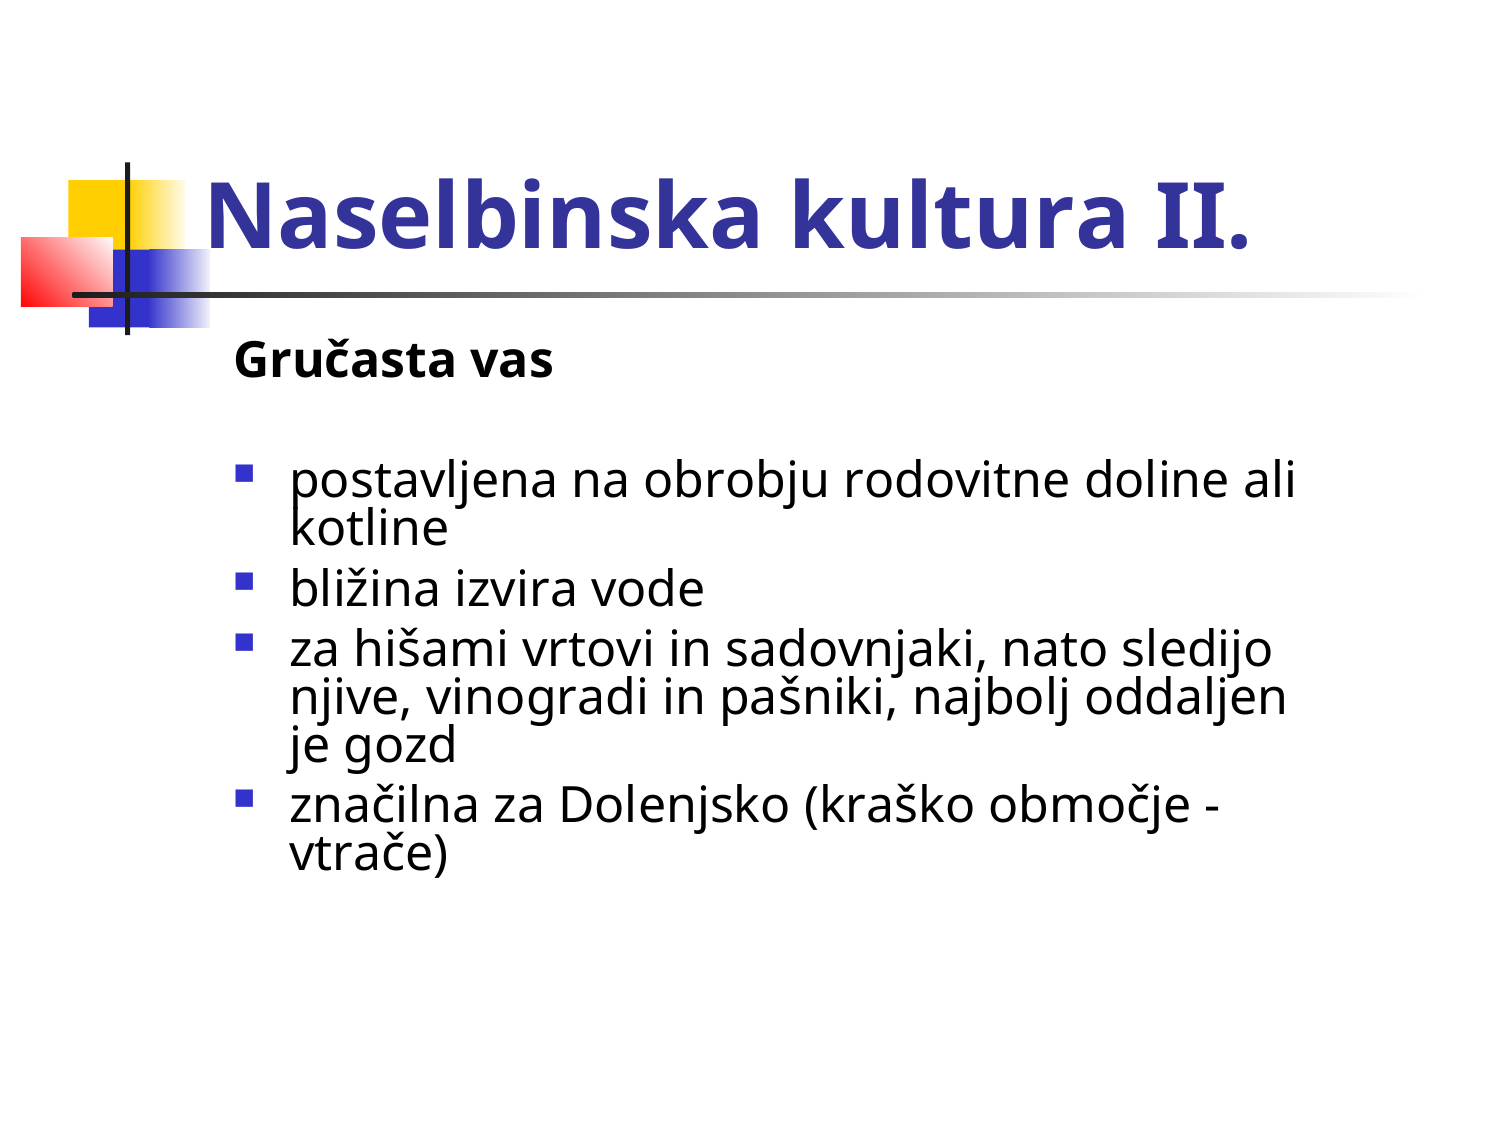

# Naselbinska kultura II.
Gručasta vas
postavljena na obrobju rodovitne doline ali kotline
bližina izvira vode
za hišami vrtovi in sadovnjaki, nato sledijo njive, vinogradi in pašniki, najbolj oddaljen je gozd
značilna za Dolenjsko (kraško območje - vtrače)